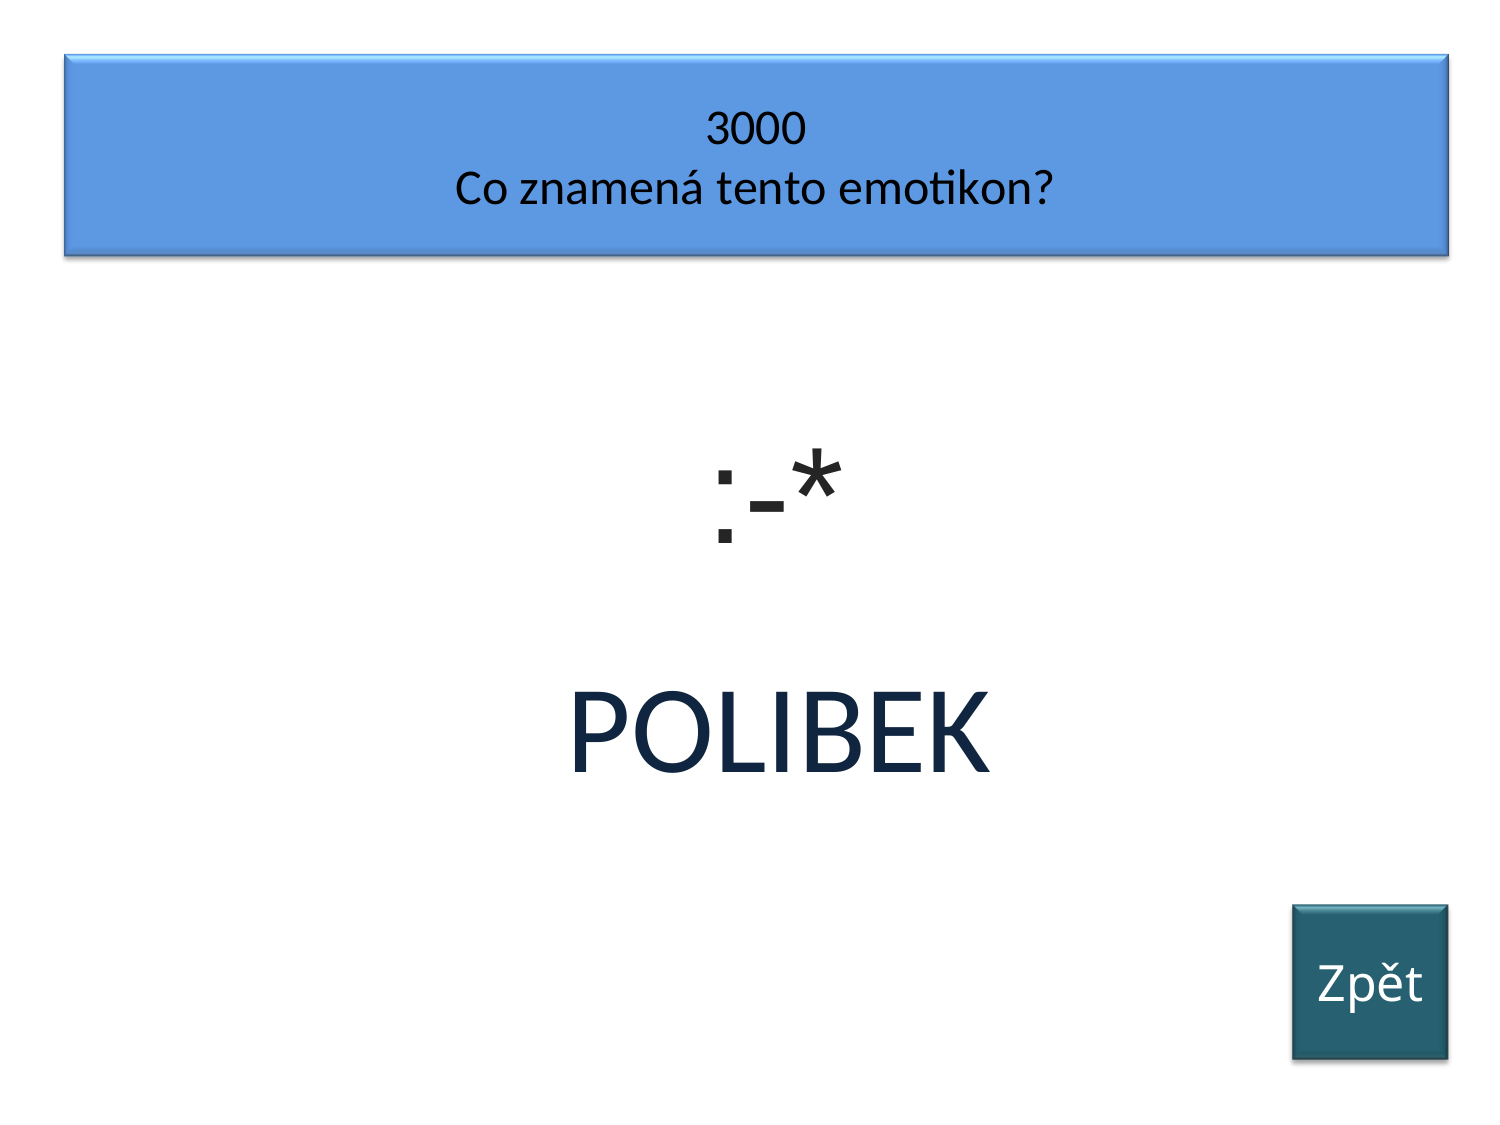

3000
Co znamená tento emotikon?
 :-*
POLIBEK
Zpět